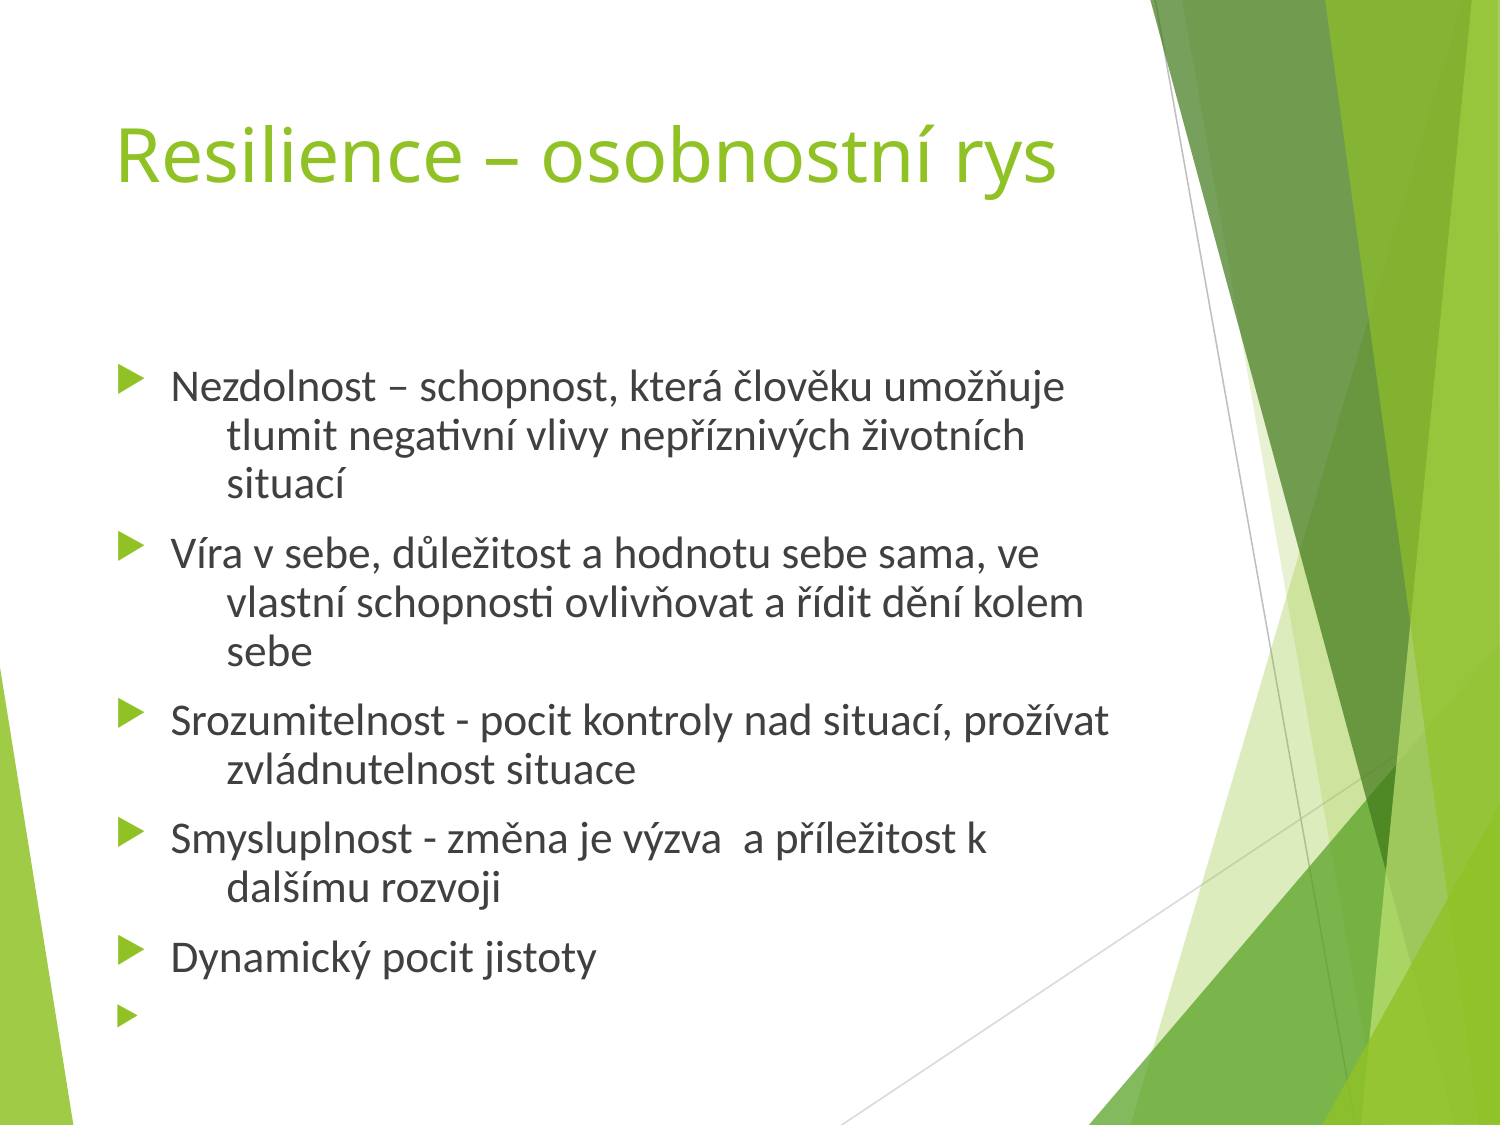

# Resilience – osobnostní rys
Nezdolnost – schopnost, která člověku umožňuje tlumit negativní vlivy nepříznivých životních situací
Víra v sebe, důležitost a hodnotu sebe sama, ve vlastní schopnosti ovlivňovat a řídit dění kolem sebe
Srozumitelnost - pocit kontroly nad situací, prožívat zvládnutelnost situace
Smysluplnost - změna je výzva a příležitost k dalšímu rozvoji
Dynamický pocit jistoty